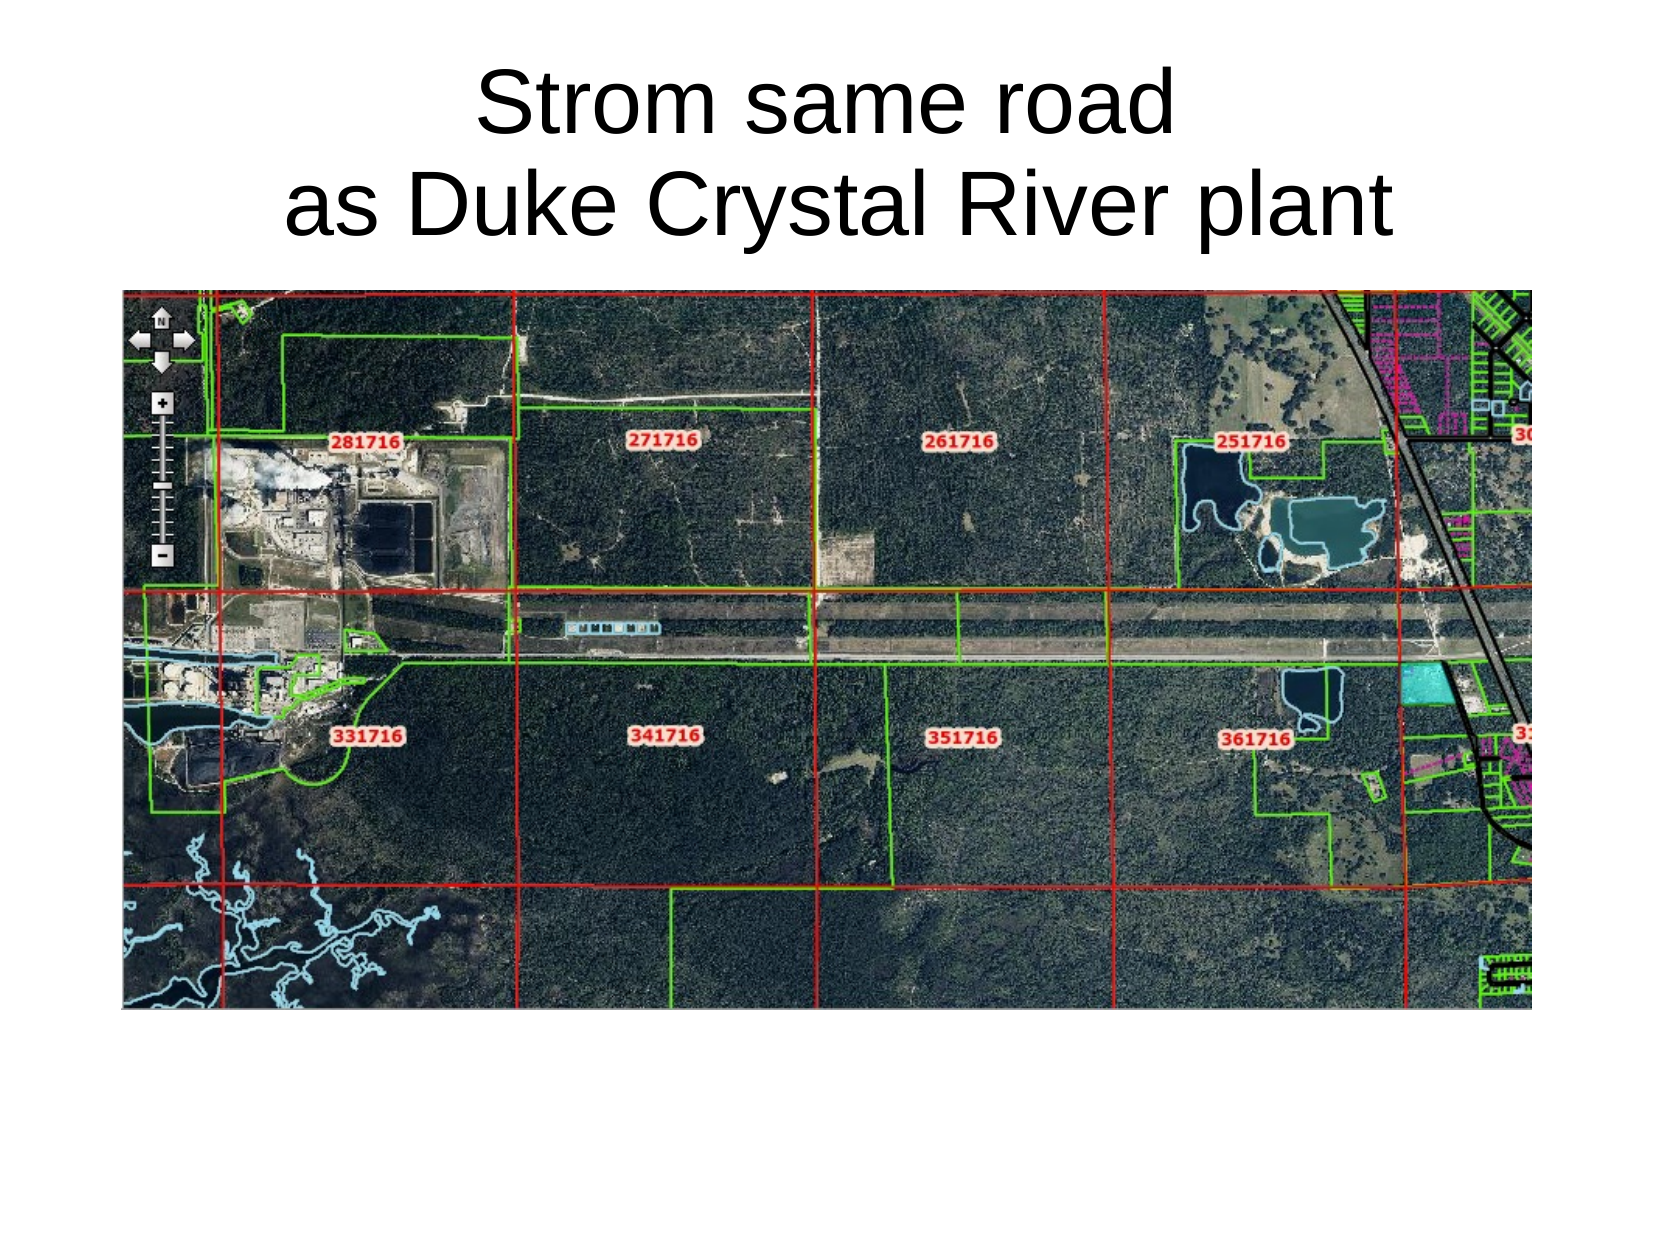

# Strom same road as Duke Crystal River plant